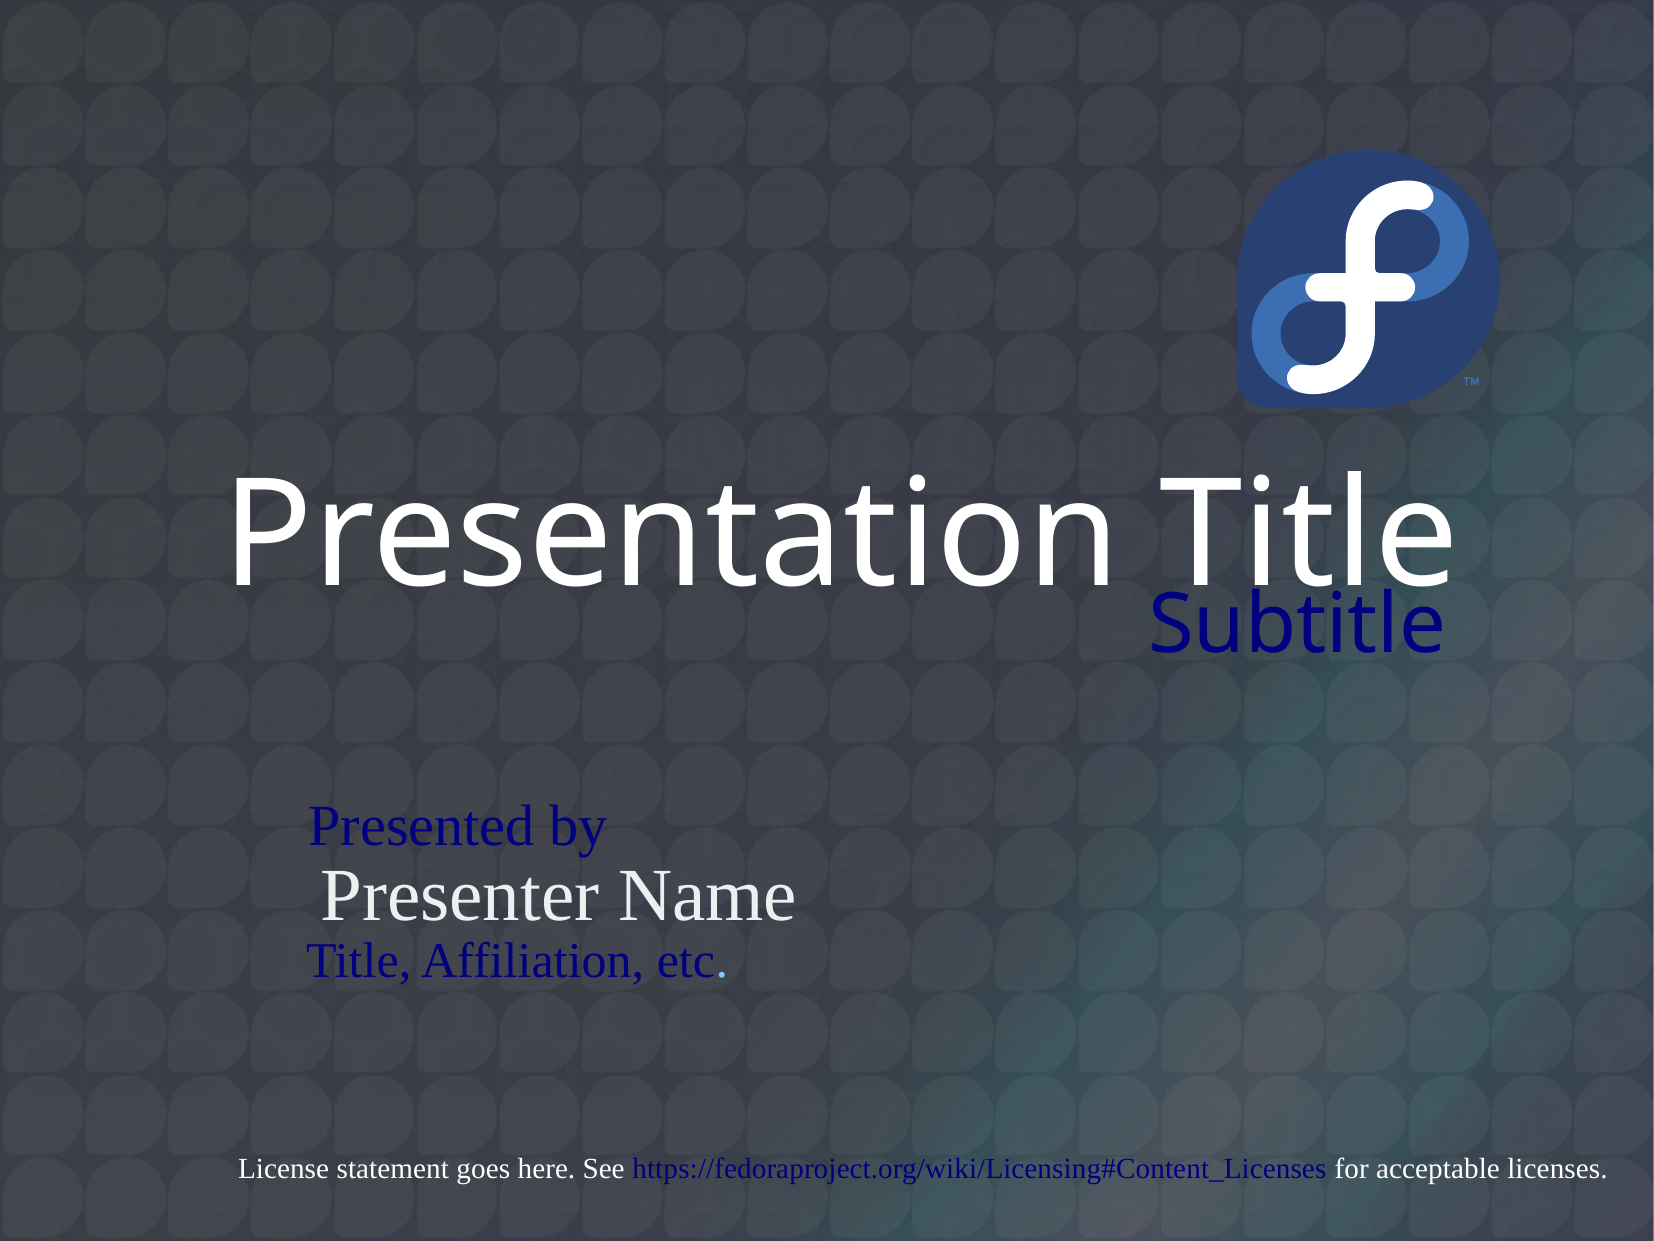

Presentation Title
# Subtitle
Presented by
Presenter Name
Title, Affiliation, etc.
License statement goes here. See https://fedoraproject.org/wiki/Licensing#Content_Licenses for acceptable licenses.